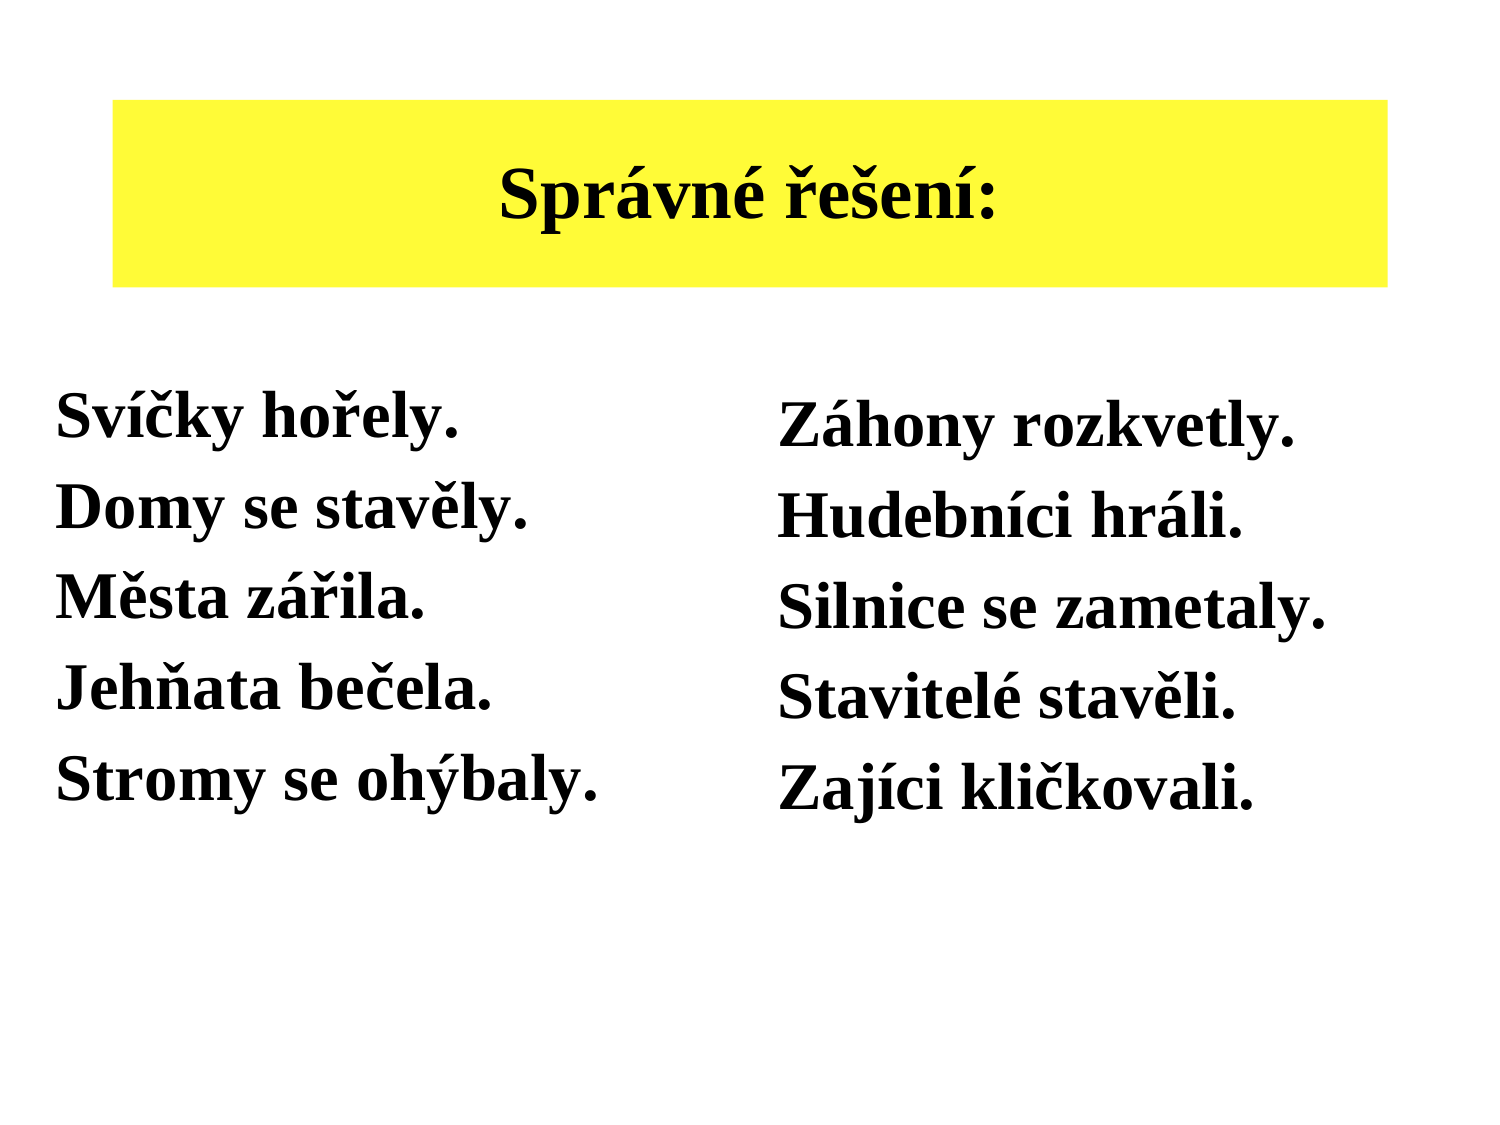

# Správné řešení:
Svíčky hořely.
Domy se stavěly.
Města zářila.
Jehňata bečela.
Stromy se ohýbaly.
Záhony rozkvetly.
Hudebníci hráli.
Silnice se zametaly.
Stavitelé stavěli.
Zajíci kličkovali.